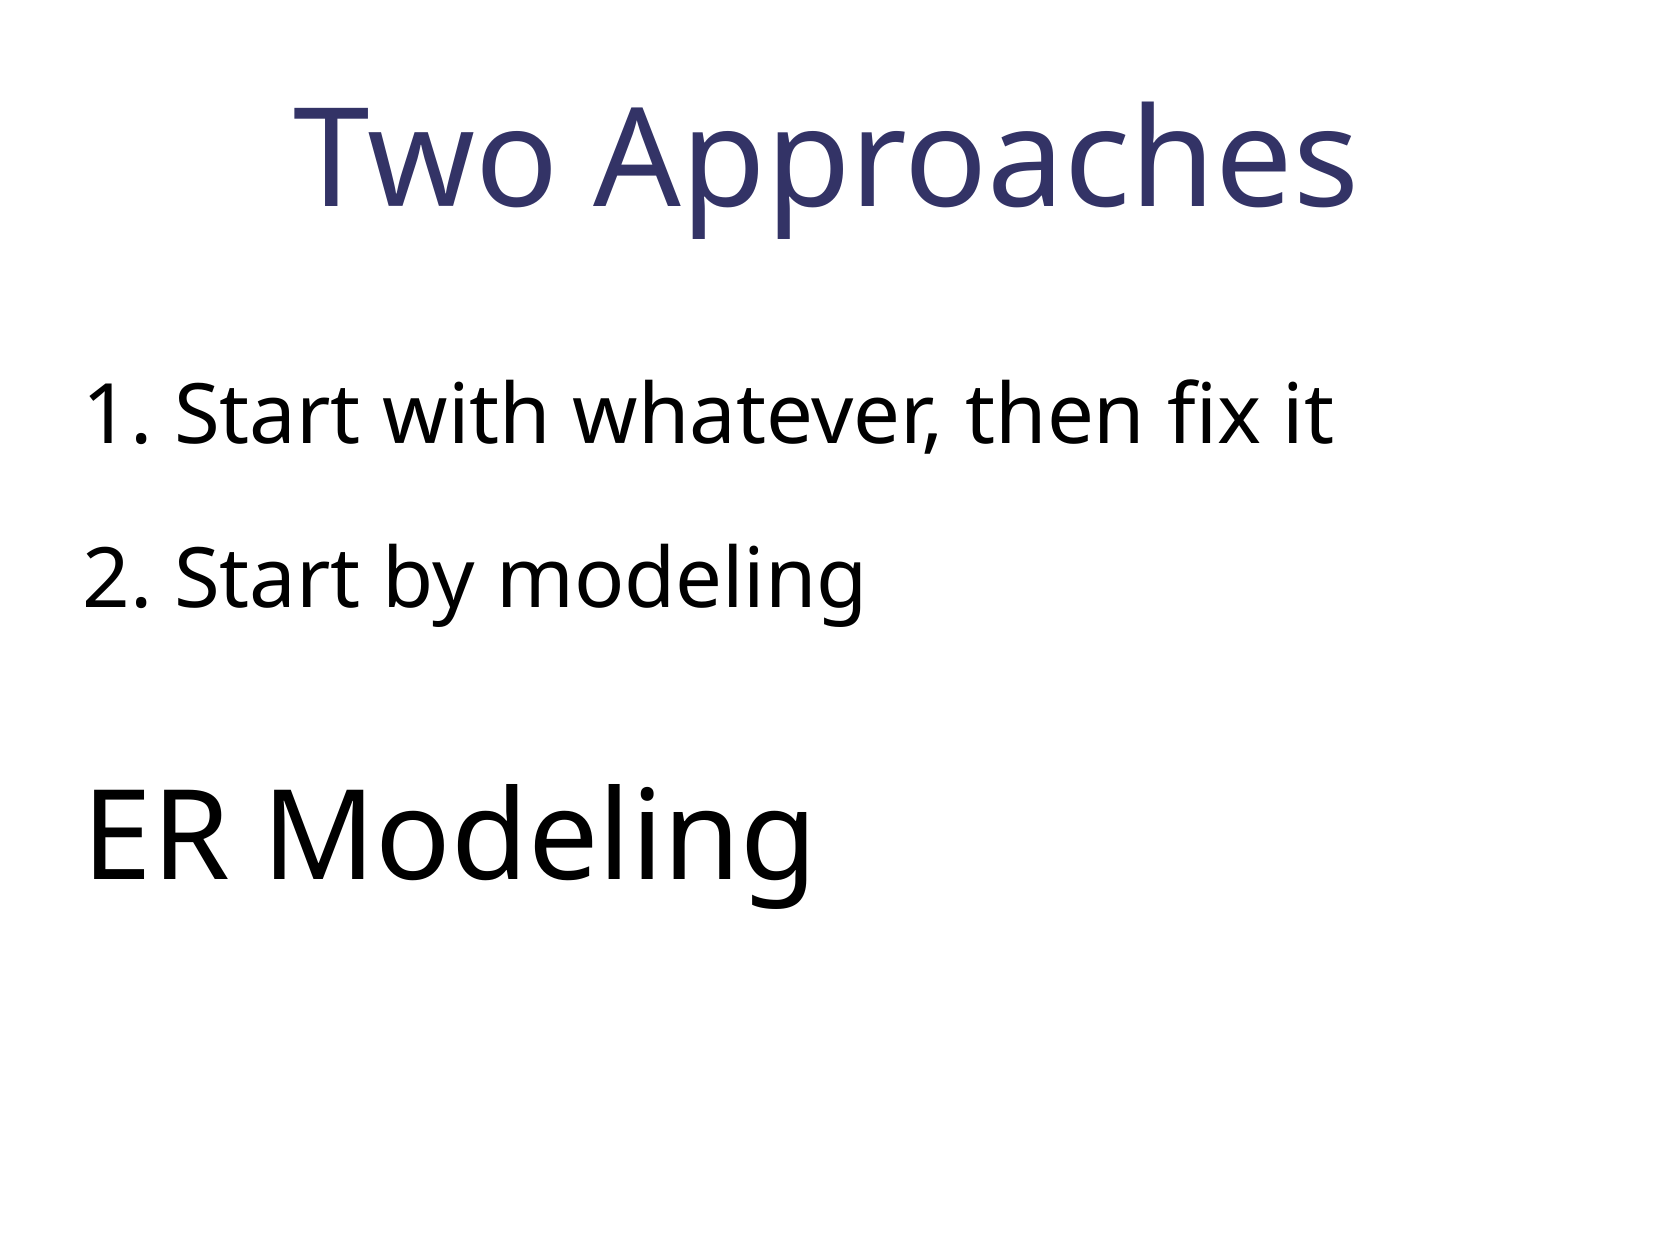

# Two Approaches
1. Start with whatever, then fix it
2. Start by modeling
ER Modeling